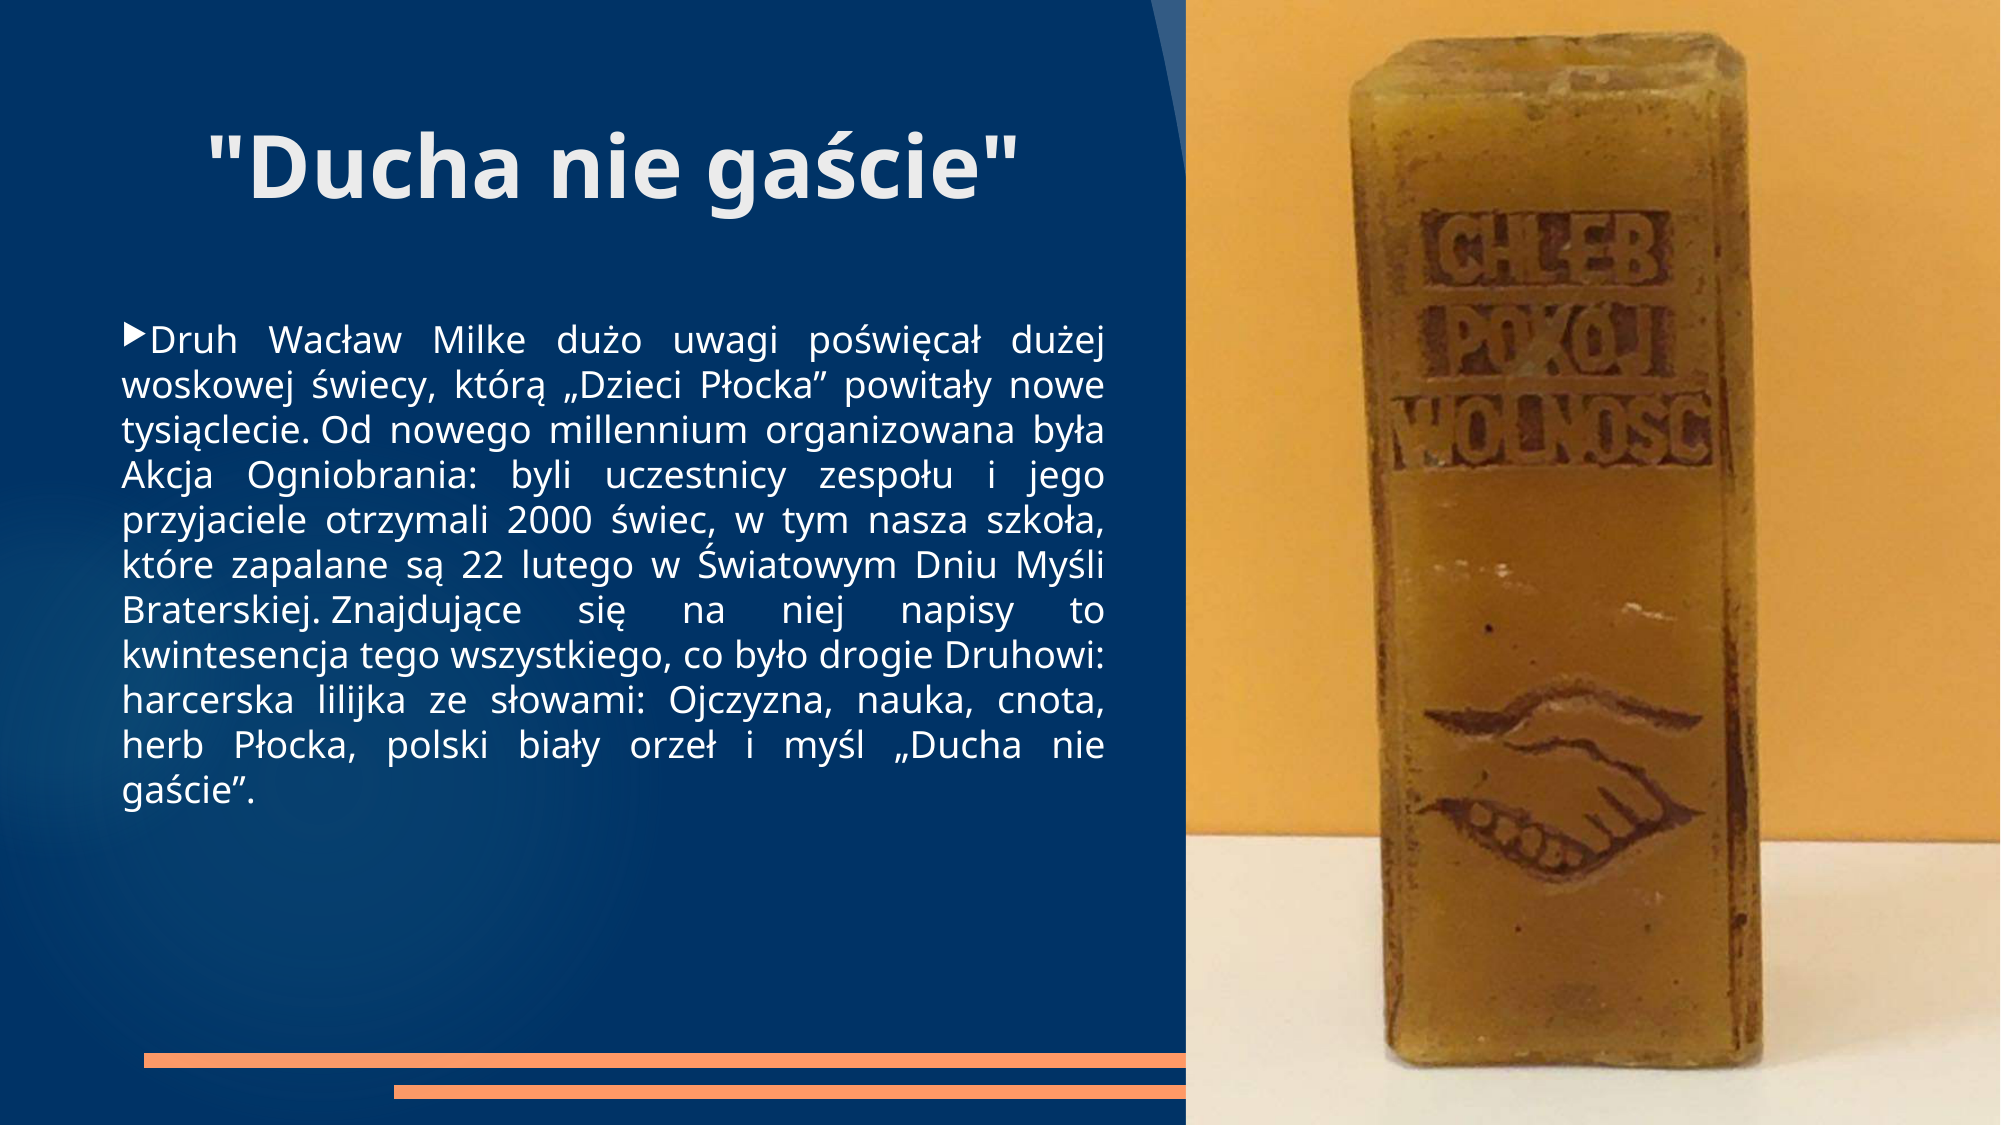

# "Ducha nie gaście"
Druh Wacław Milke dużo uwagi poświęcał dużej woskowej świecy, którą „Dzieci Płocka” powitały nowe tysiąclecie. Od nowego millennium organizowana była Akcja Ogniobrania: byli uczestnicy zespołu i jego przyjaciele otrzymali 2000 świec, w tym nasza szkoła, które zapalane są 22 lutego w Światowym Dniu Myśli Braterskiej. Znajdujące się na niej napisy to kwintesencja tego wszystkiego, co było drogie Druhowi: harcerska lilijka ze słowami: Ojczyzna, nauka, cnota, herb Płocka, polski biały orzeł i myśl „Ducha nie gaście”.